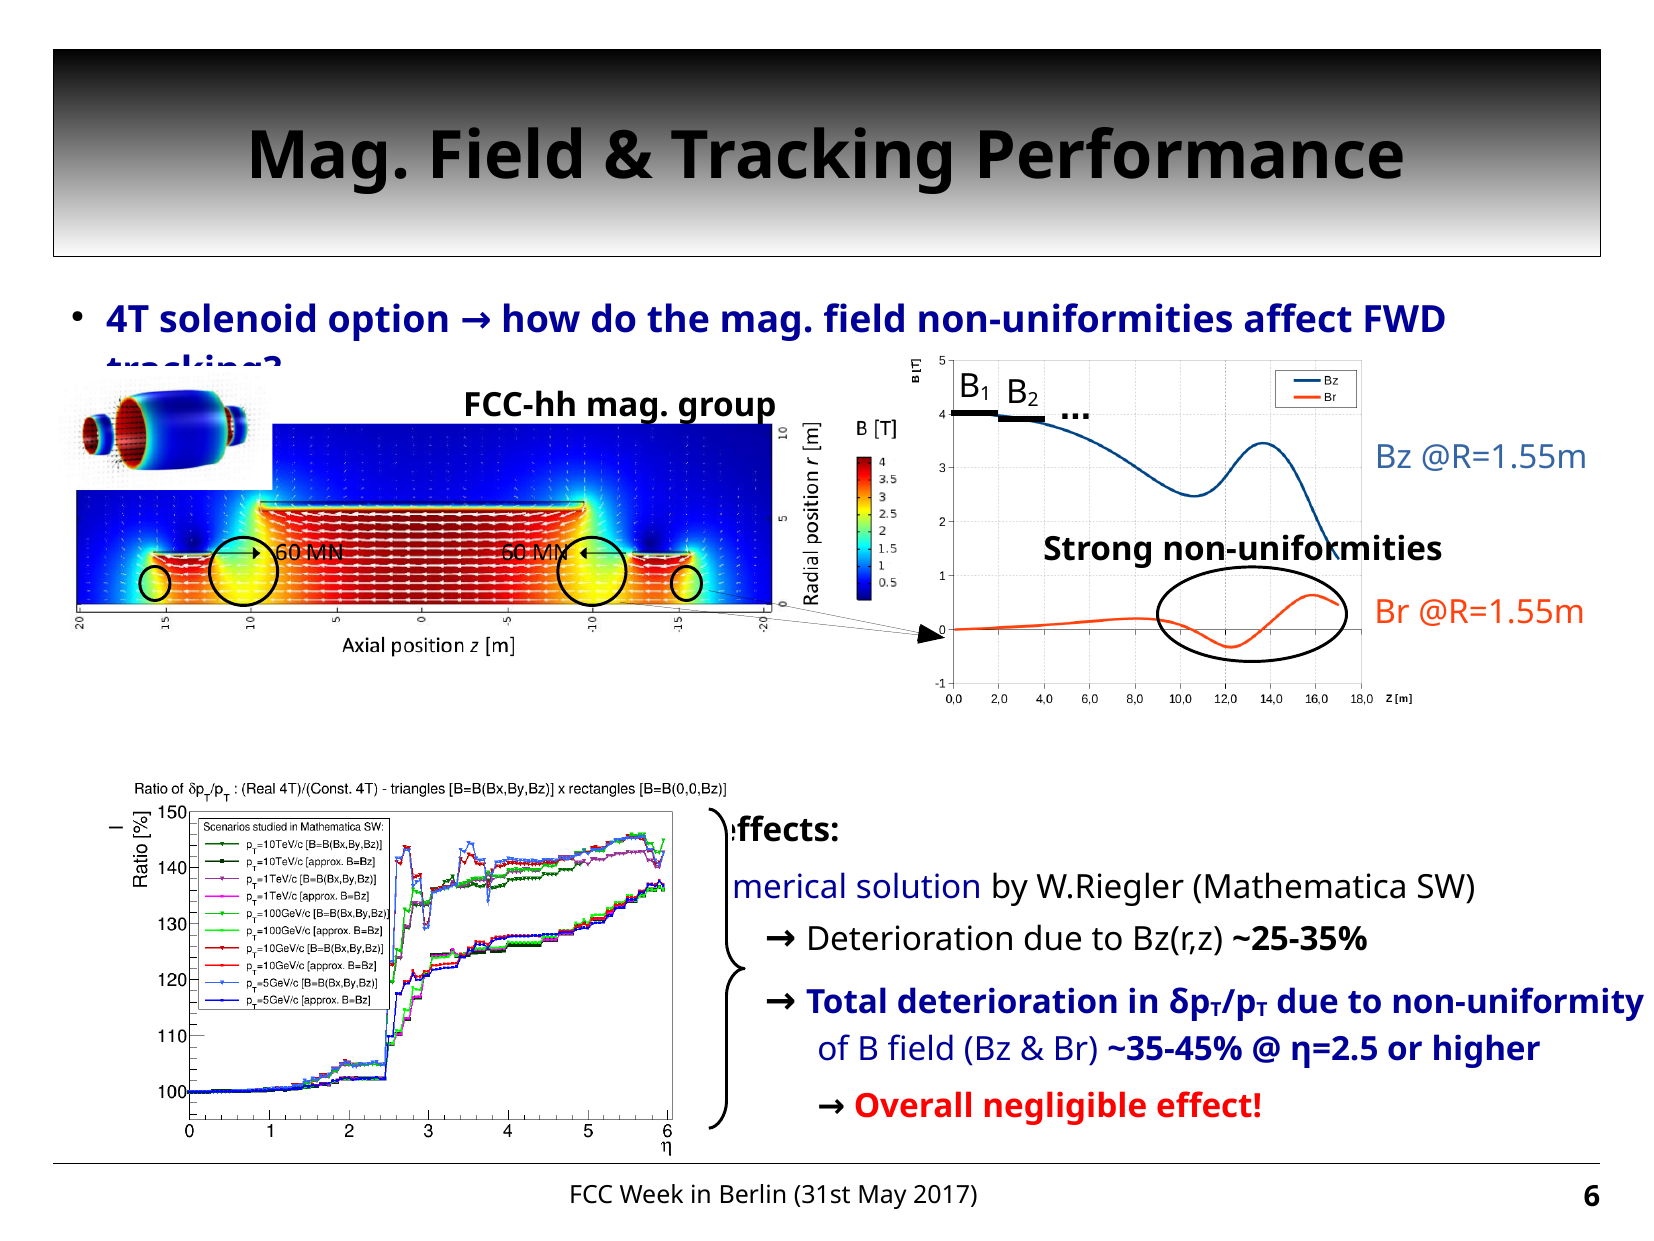

# Mag. Field & Tracking Performance
4T solenoid option → how do the mag. field non-uniformities affect FWD tracking?
2 techniques used to estimate the effects:
N-parabola approx. (tkLayout) & numerical solution by W.Riegler (Mathematica SW)
B1
B2
FCC-hh mag. group
...
Bz @R=1.55m
Strong non-uniformities
Br @R=1.55m
→ Deterioration due to Bz(r,z) ~25-35%
→ Total deterioration in δpT/pT due to non-uniformity
 of B field (Bz & Br) ~35-45% @ η=2.5 or higher
 → Overall negligible effect!
6
FCC Week in Berlin (31st May 2017)